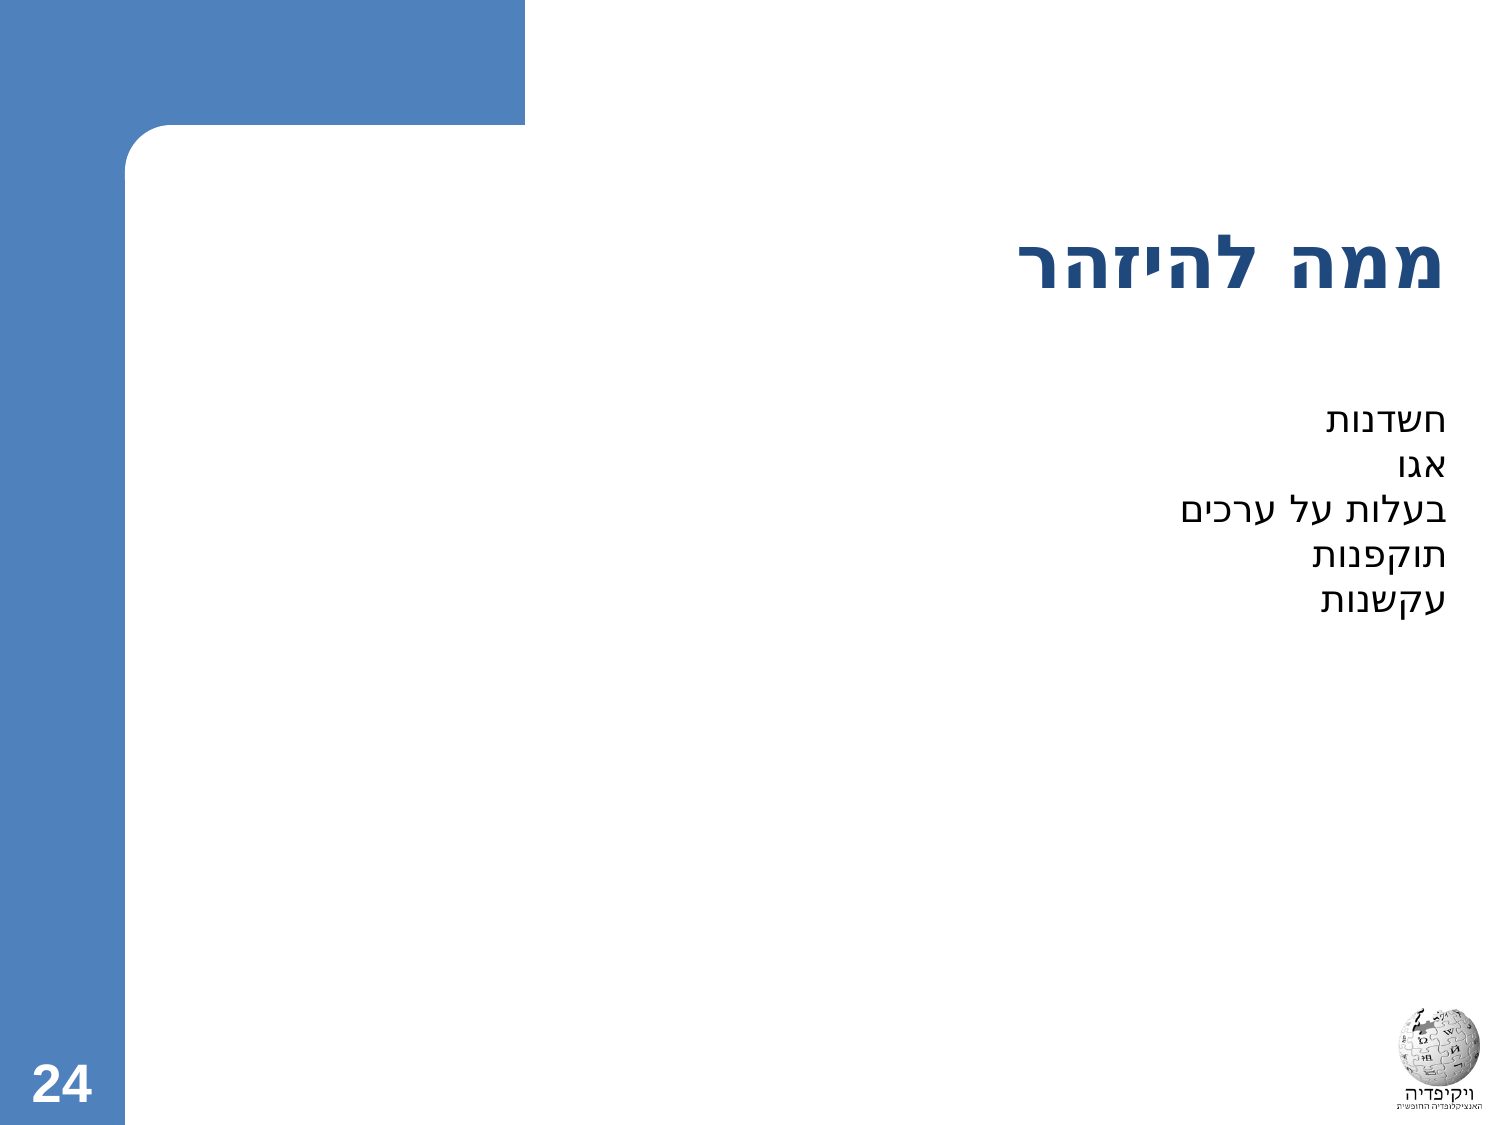

# ממה להיזהר
חשדנות
אגו
בעלות על ערכים
תוקפנות
עקשנות